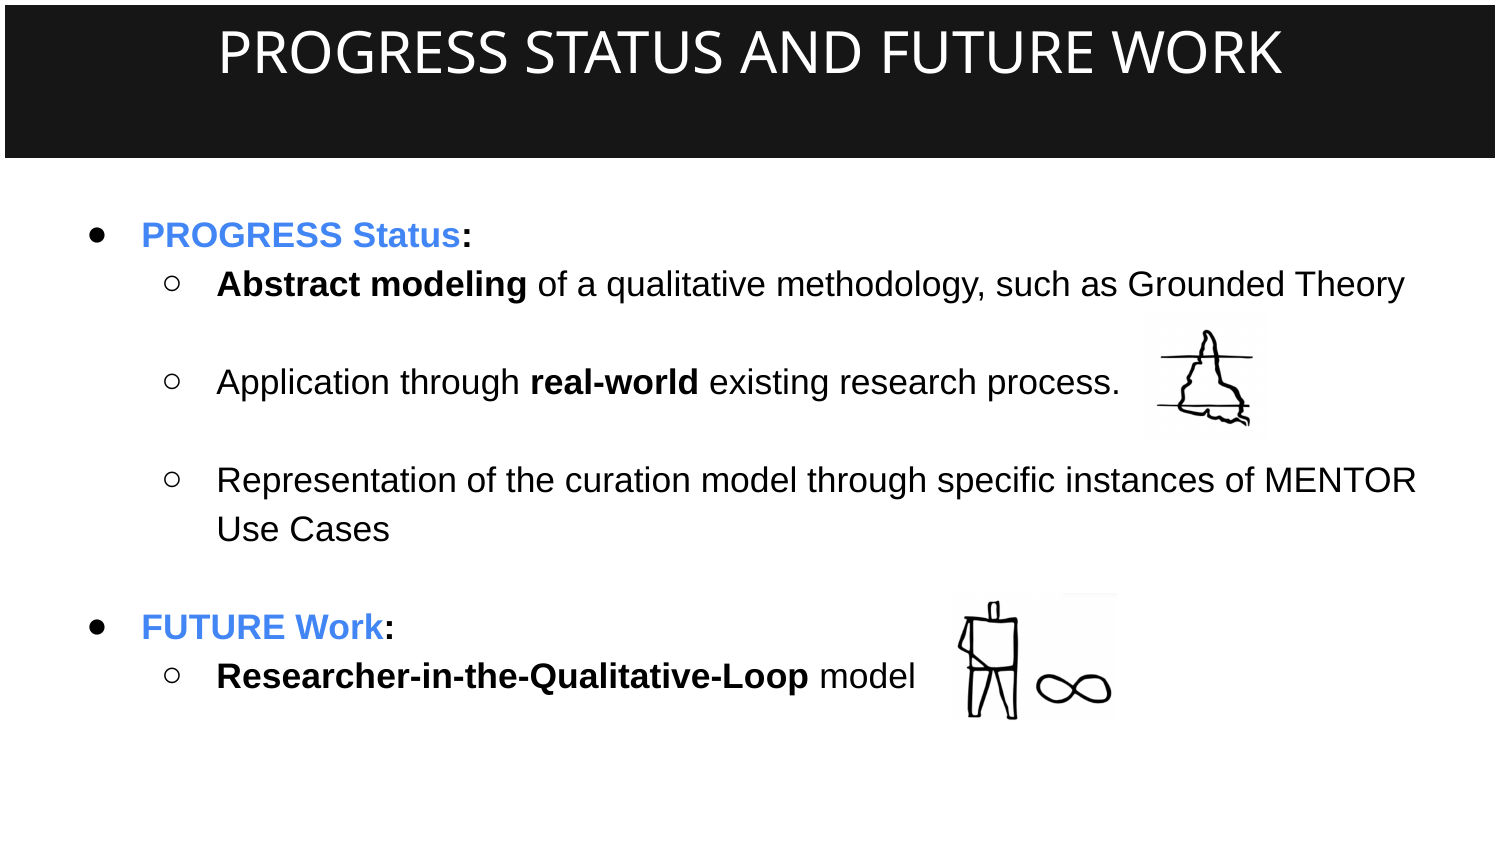

# Progress Status and Future Work
PROGRESS Status:
Abstract modeling of a qualitative methodology, such as Grounded Theory
Application through real-world existing research process.
Representation of the curation model through specific instances of MENTOR Use Cases
FUTURE Work:
Researcher-in-the-Qualitative-Loop model